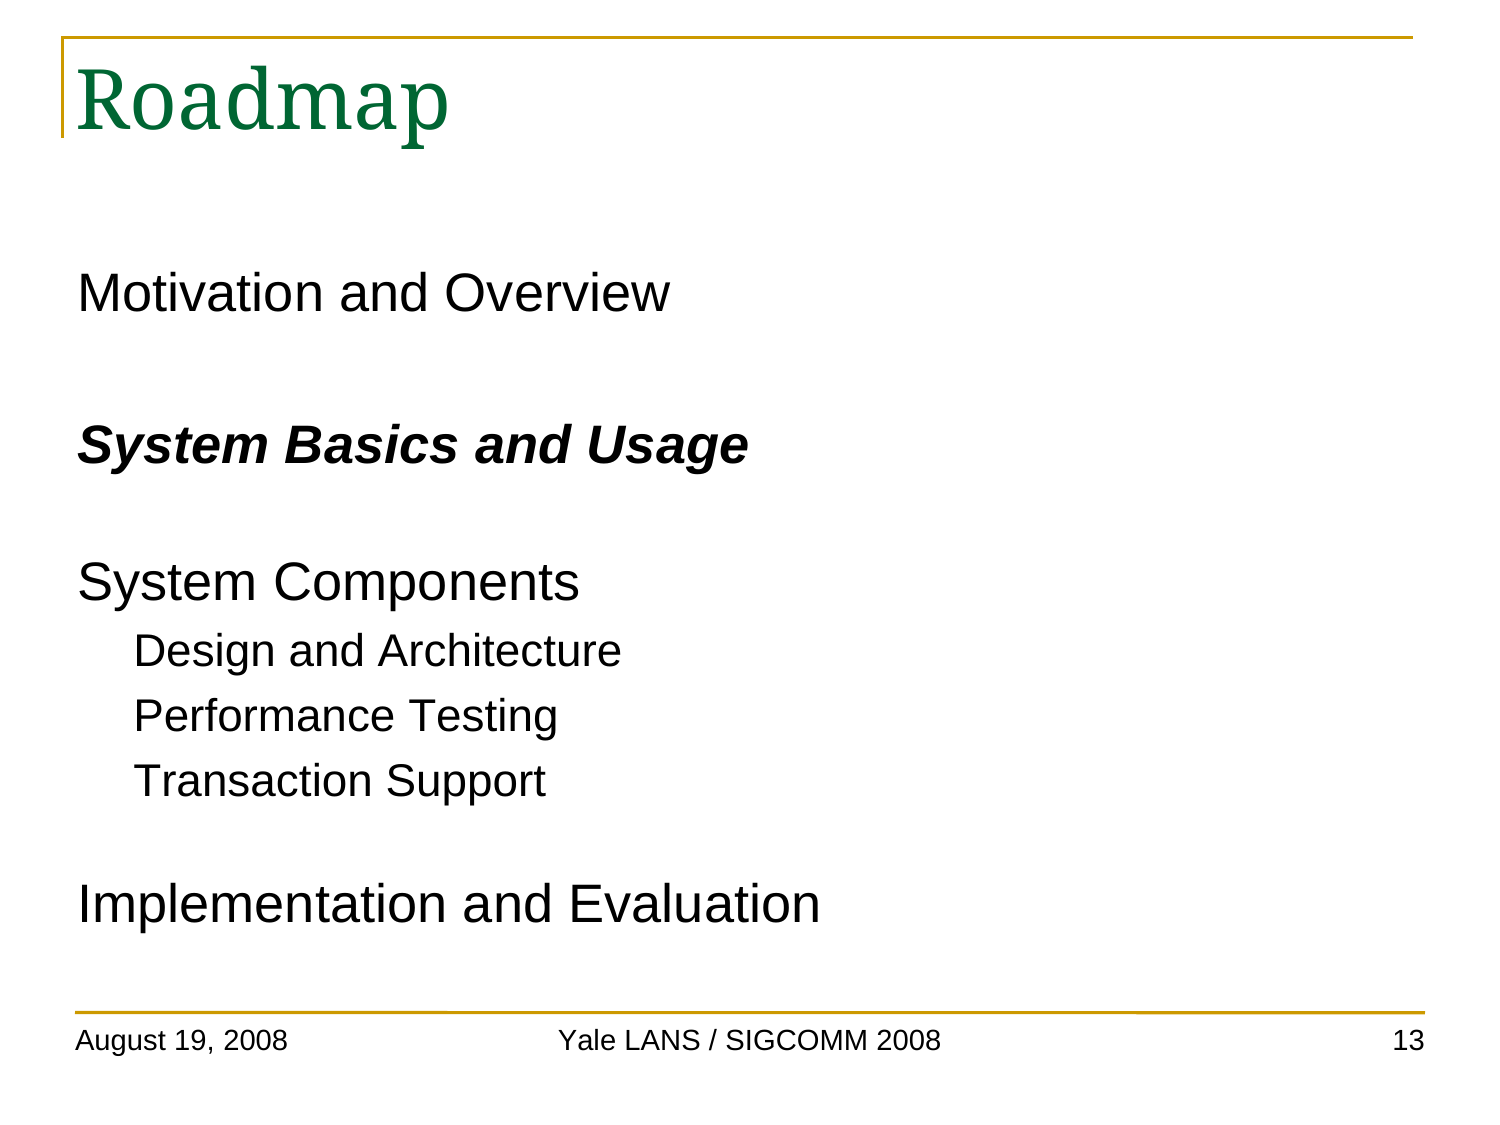

# Roadmap
Motivation and Overview
System Basics and Usage
System Components
Design and Architecture
Performance Testing
Transaction Support
Implementation and Evaluation
August 19, 2008
Yale LANS / SIGCOMM 2008
13